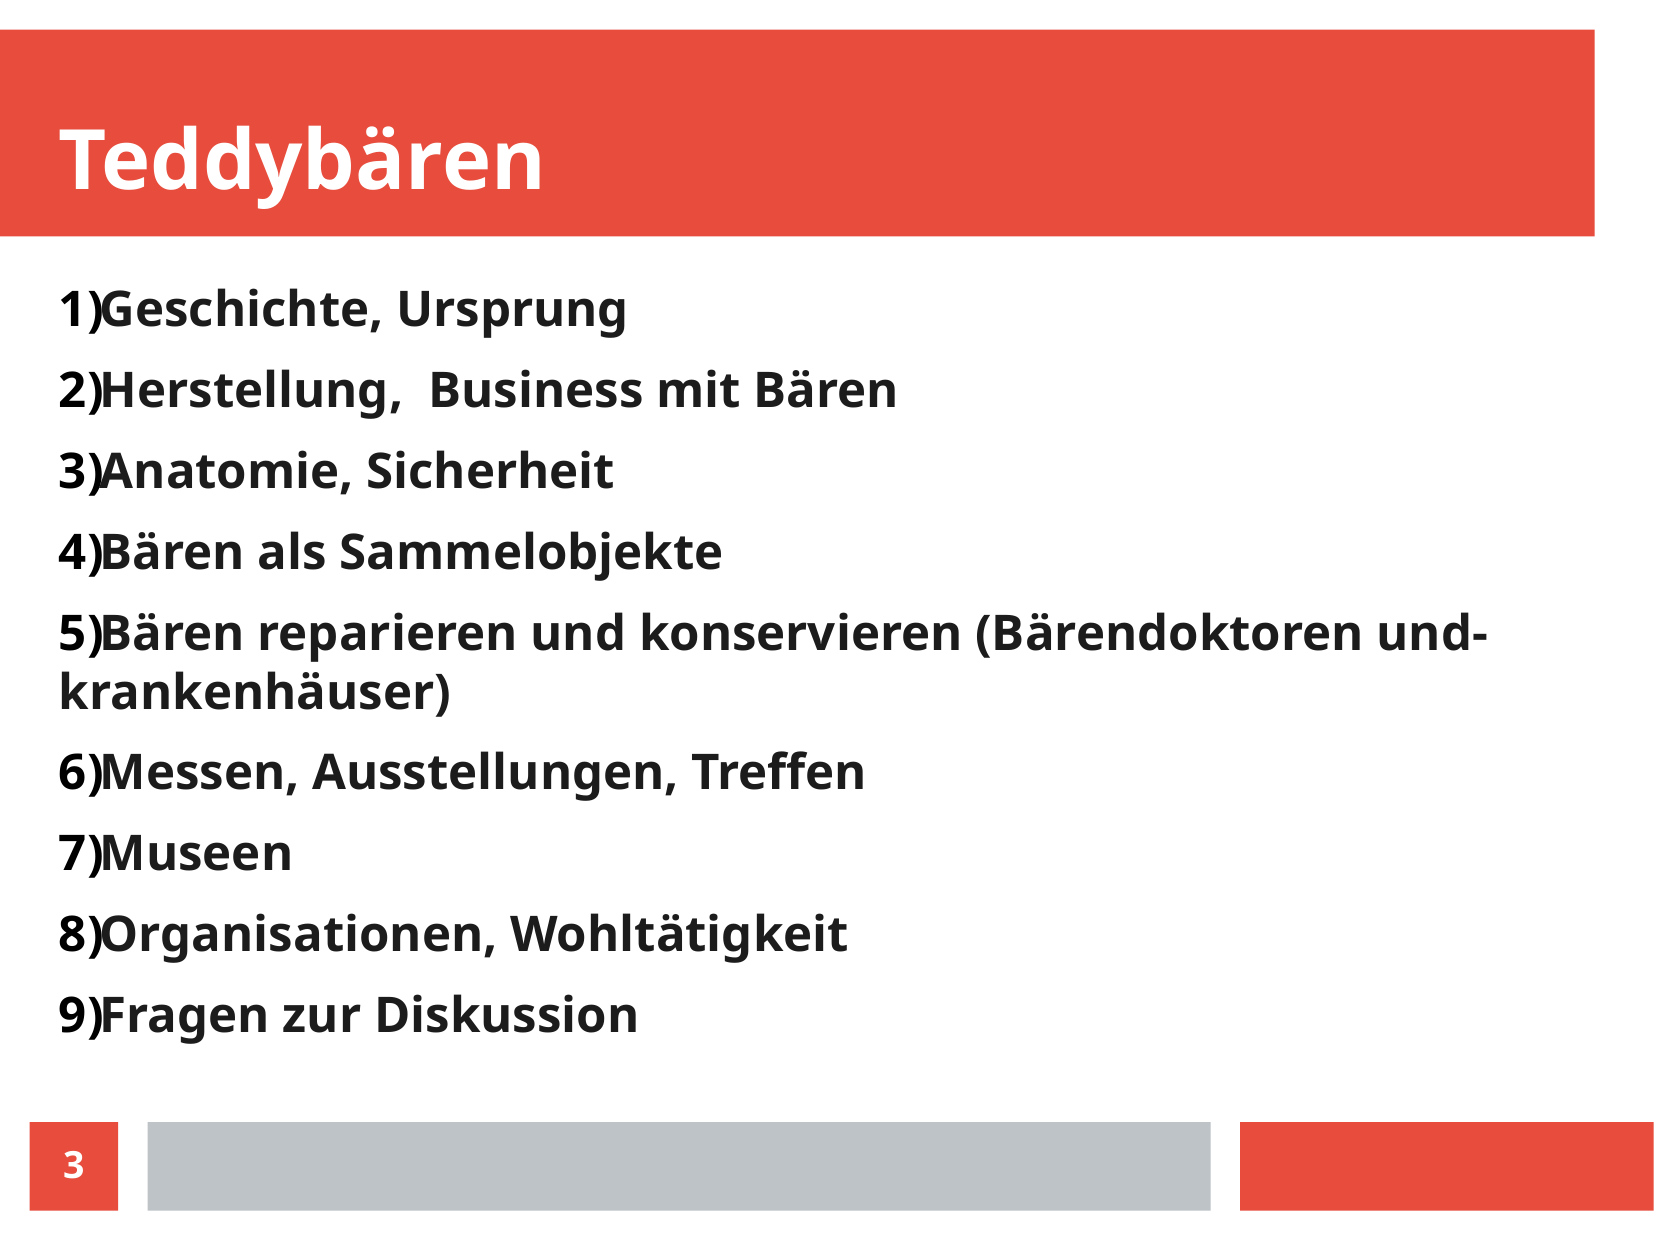

# Teddybären
Geschichte, Ursprung
Herstellung, Business mit Bären
Anatomie, Sicherheit
Bären als Sammelobjekte
Bären reparieren und konservieren (Bärendoktoren und- krankenhäuser)
Messen, Ausstellungen, Treffen
Museen
Organisationen, Wohltätigkeit
Fragen zur Diskussion